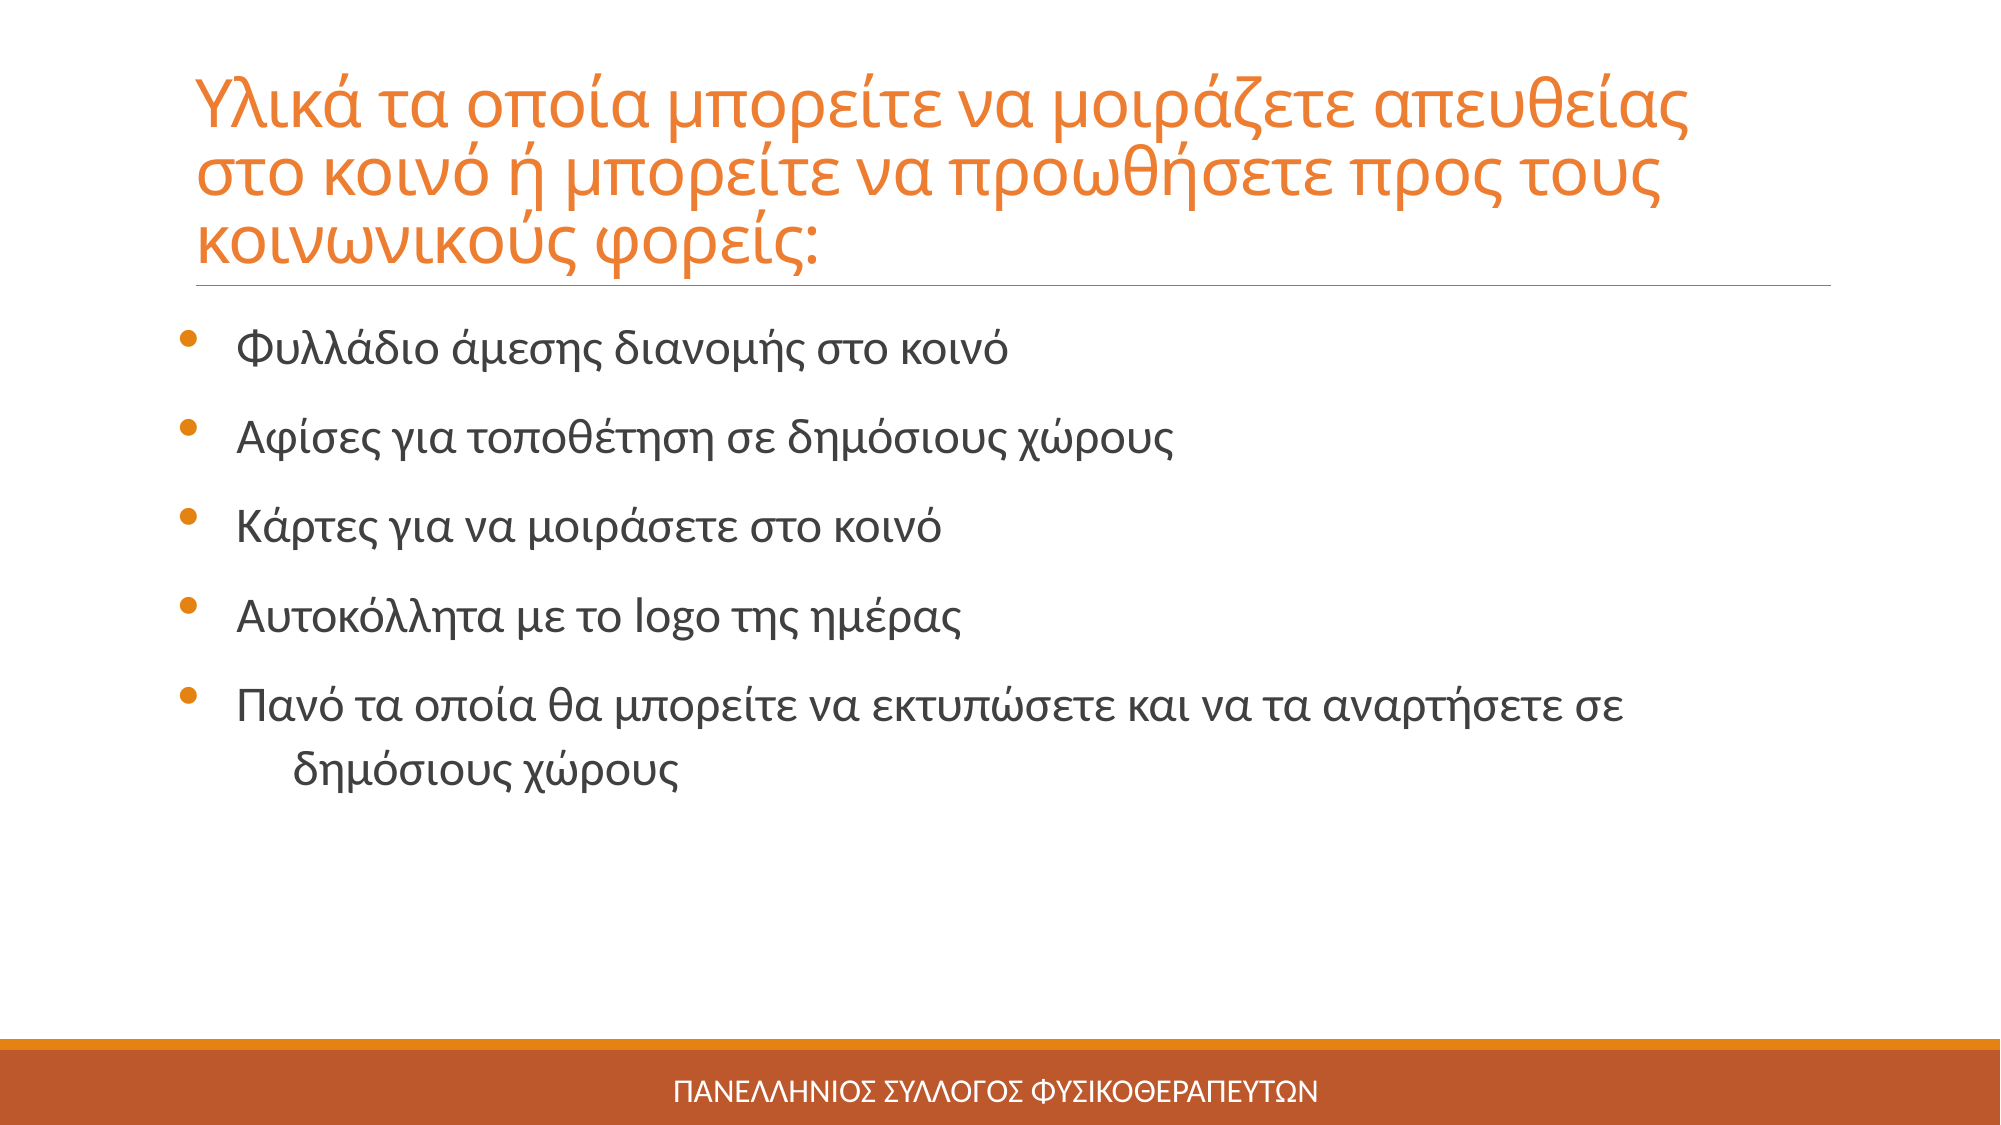

# Υλικά τα οποία μπορείτε να μοιράζετε απευθείας στο κοινό ή μπορείτε να προωθήσετε προς τους κοινωνικούς φορείς:
Φυλλάδιο άμεσης διανομής στο κοινό
Αφίσες για τοποθέτηση σε δημόσιους χώρους
Κάρτες για να μοιράσετε στο κοινό
Αυτοκόλλητα με το logo της ημέρας
Πανό τα οποία θα μπορείτε να εκτυπώσετε και να τα αναρτήσετε σε δημόσιους χώρους
ΠΑΝΕΛΛΗΝΙΟΣ ΣΥΛΛΟΓΟΣ ΦΥΣΙΚΟΘΕΡΑΠΕΥΤΩΝ